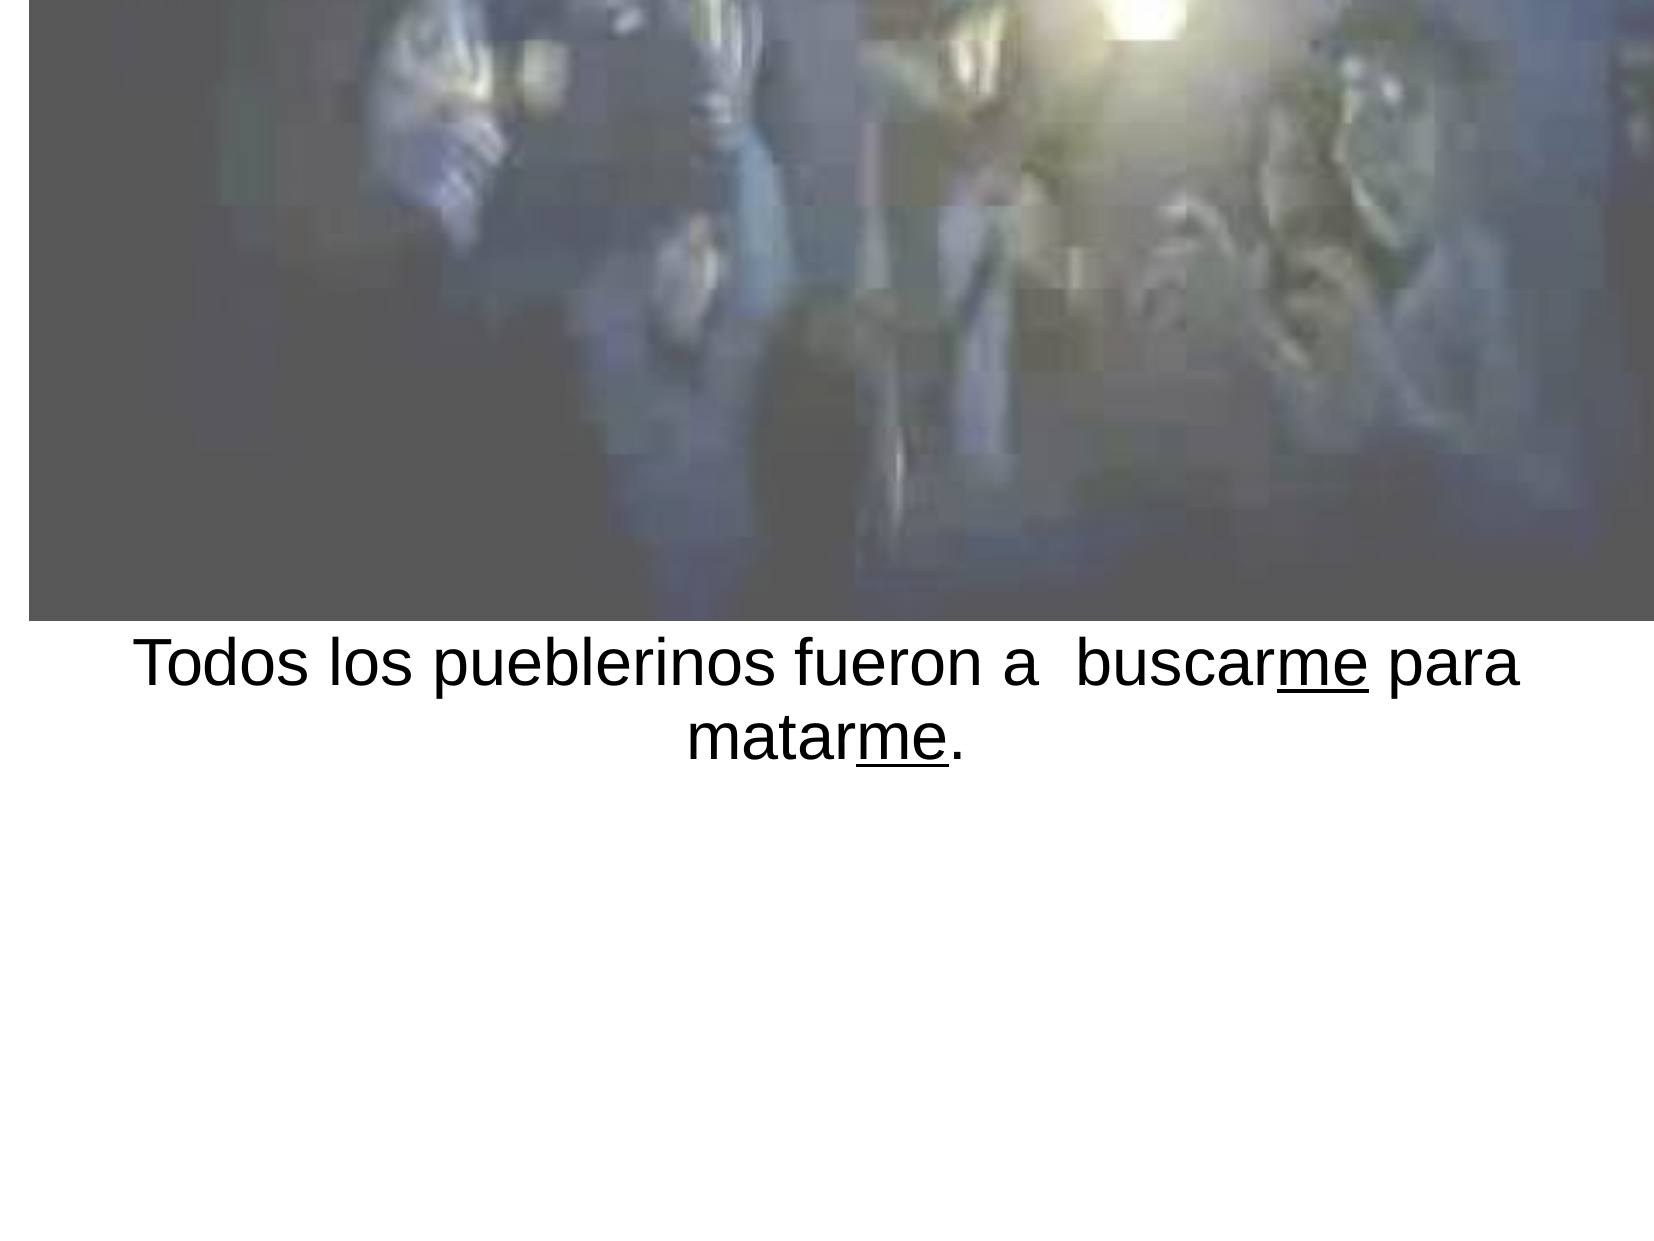

Todos los pueblerinos fueron a buscarme para matarme.